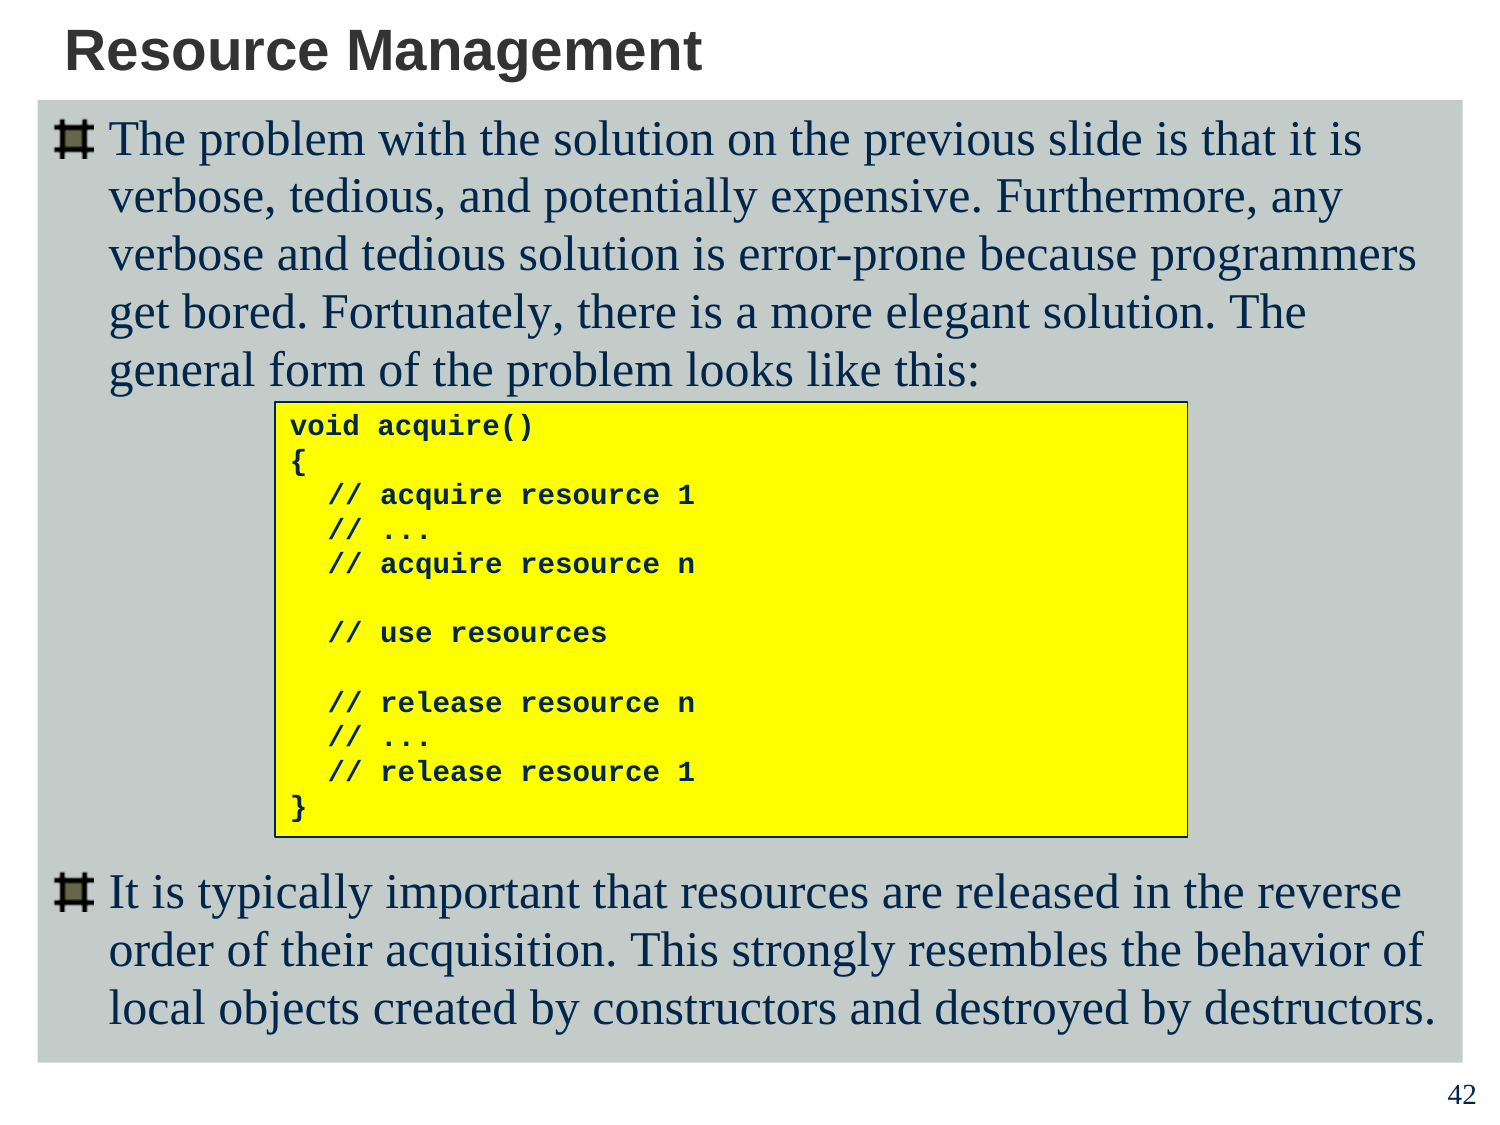

# Resource Management
The problem with the solution on the previous slide is that it is verbose, tedious, and potentially expensive. Furthermore, any verbose and tedious solution is error-prone because programmers get bored. Fortunately, there is a more elegant solution. The general form of the problem looks like this:
It is typically important that resources are released in the reverse order of their acquisition. This strongly resembles the behavior of local objects created by constructors and destroyed by destructors.
void acquire()
{
	// acquire resource 1
	// ...
	// acquire resource n
	// use resources
	// release resource n
	// ...
	// release resource 1
}